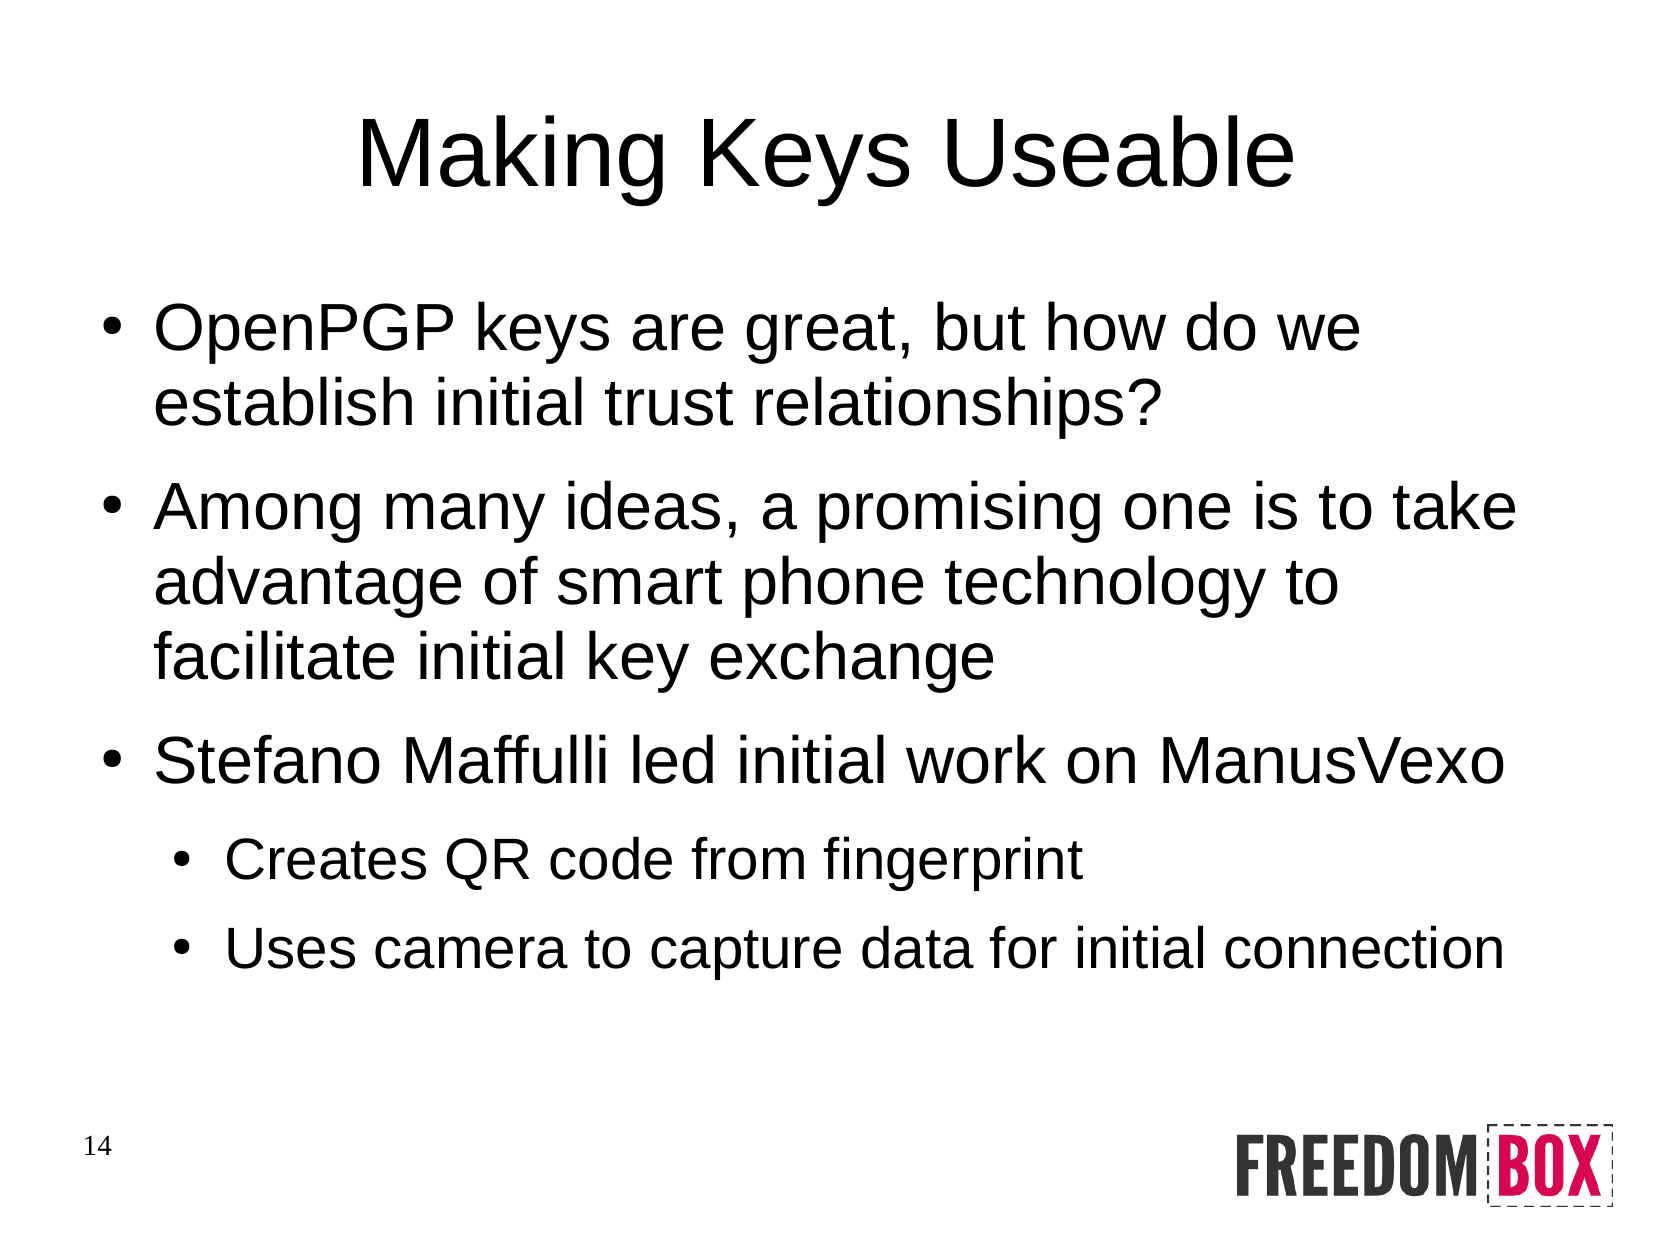

# Making Keys Useable
OpenPGP keys are great, but how do we establish initial trust relationships?
Among many ideas, a promising one is to take advantage of smart phone technology to facilitate initial key exchange
Stefano Maffulli led initial work on ManusVexo
Creates QR code from fingerprint
Uses camera to capture data for initial connection